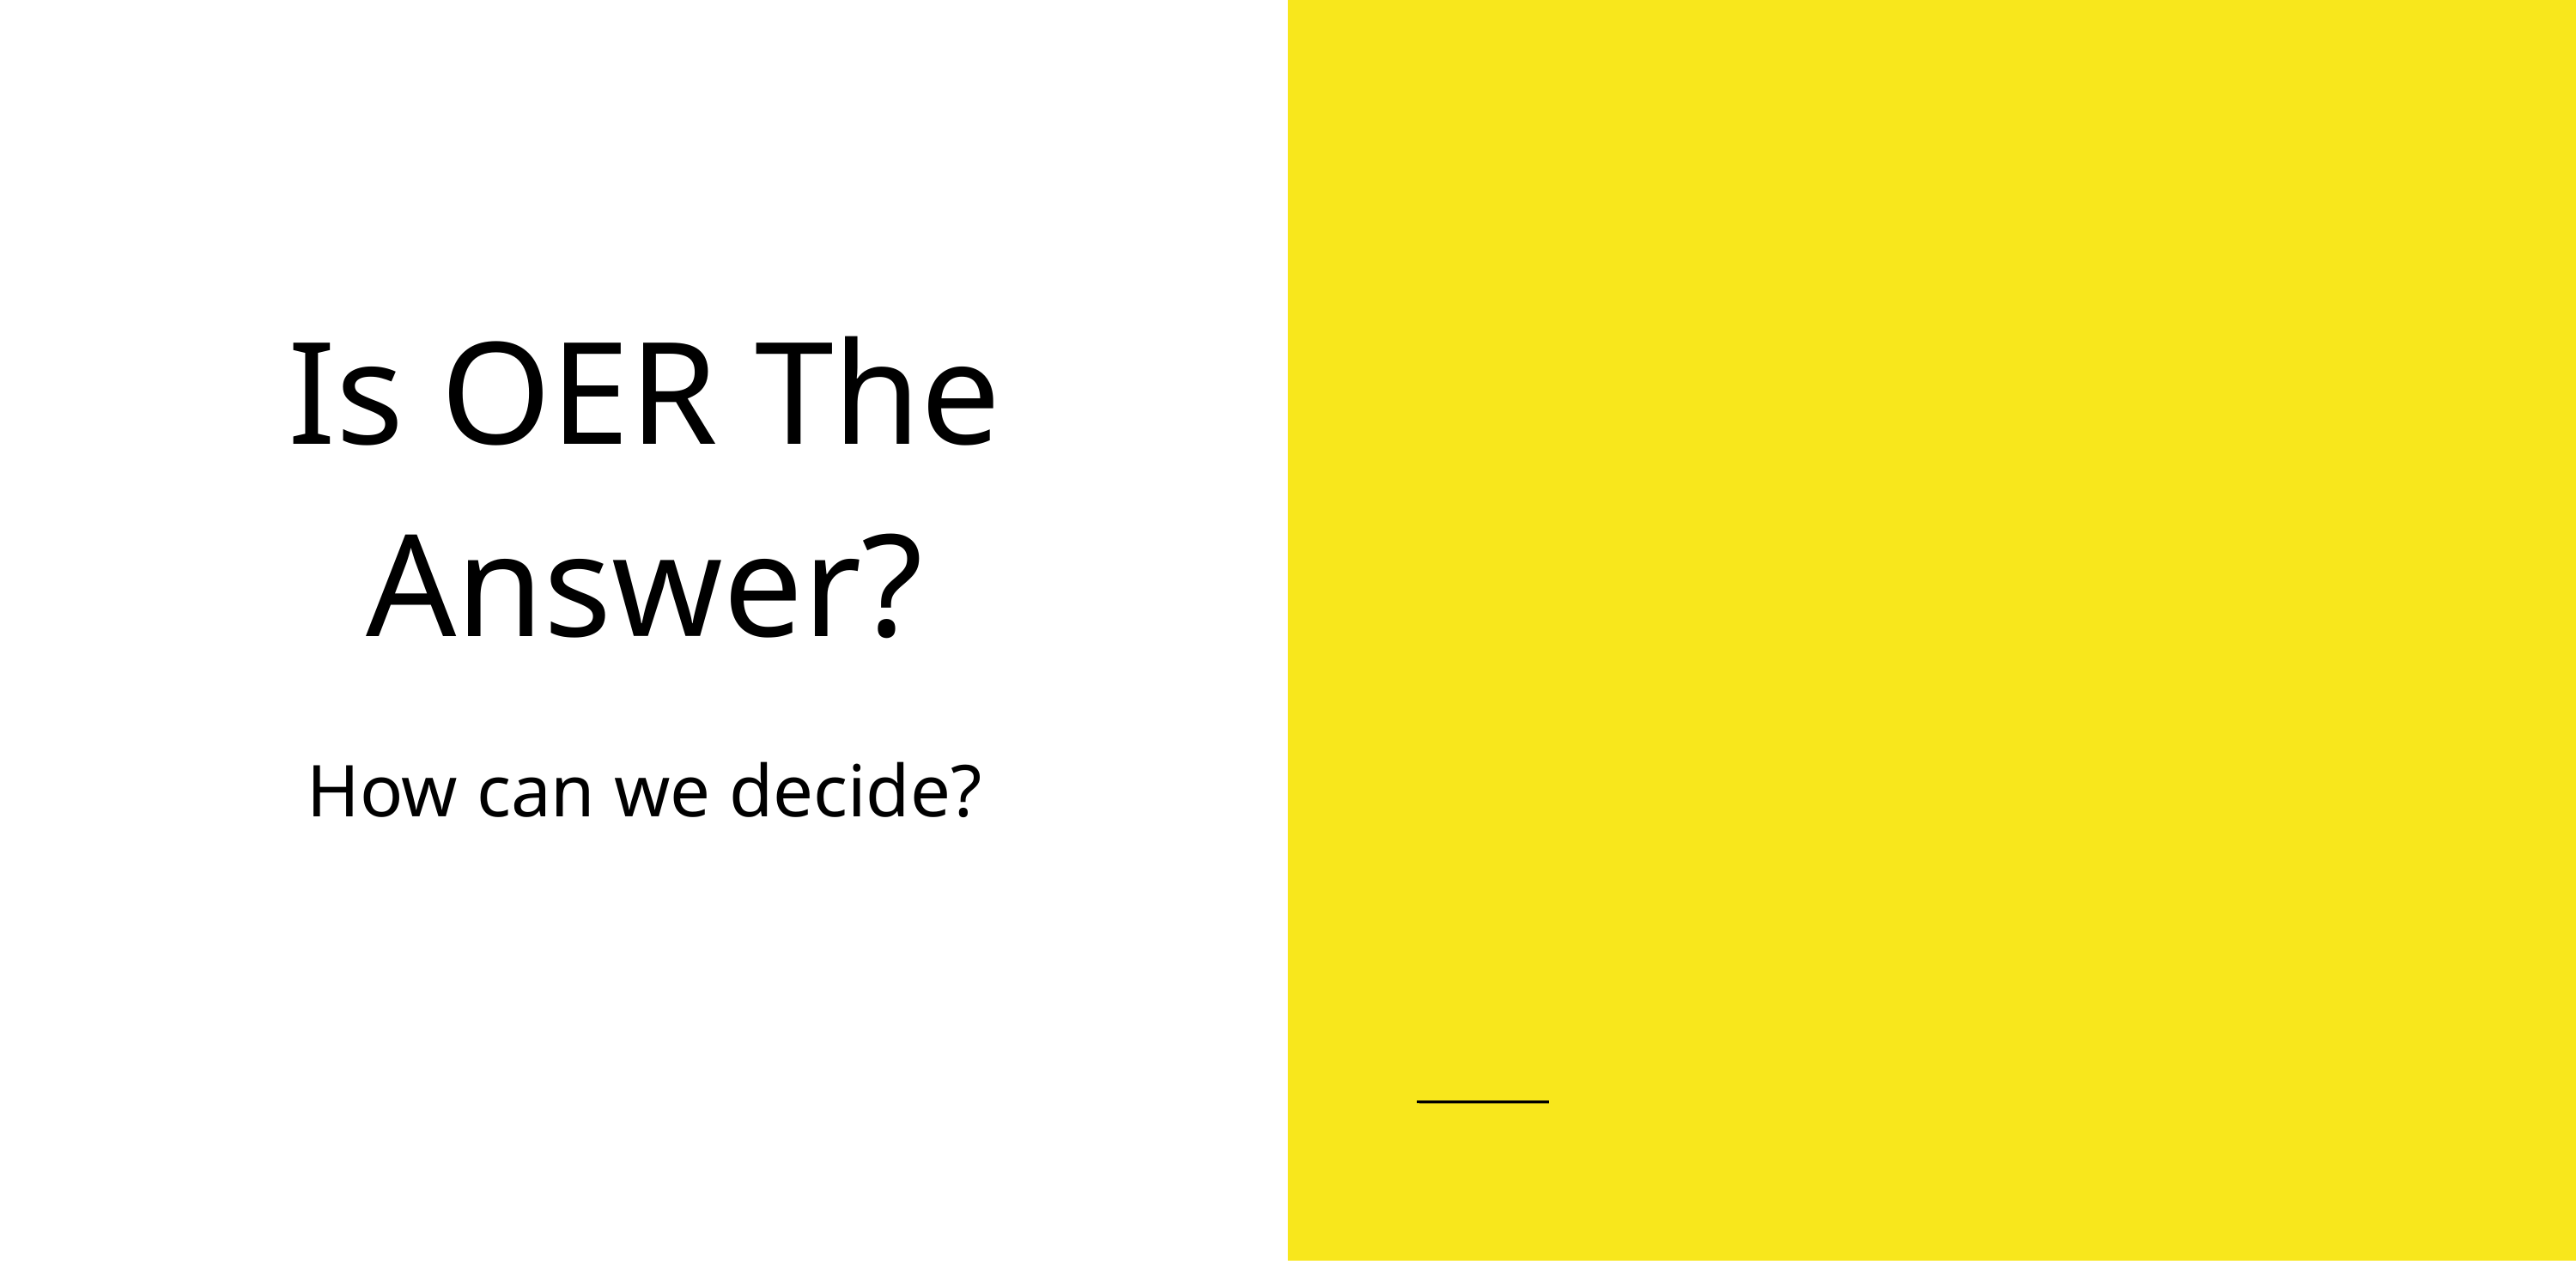

# Is OER The Answer?
How can we decide?